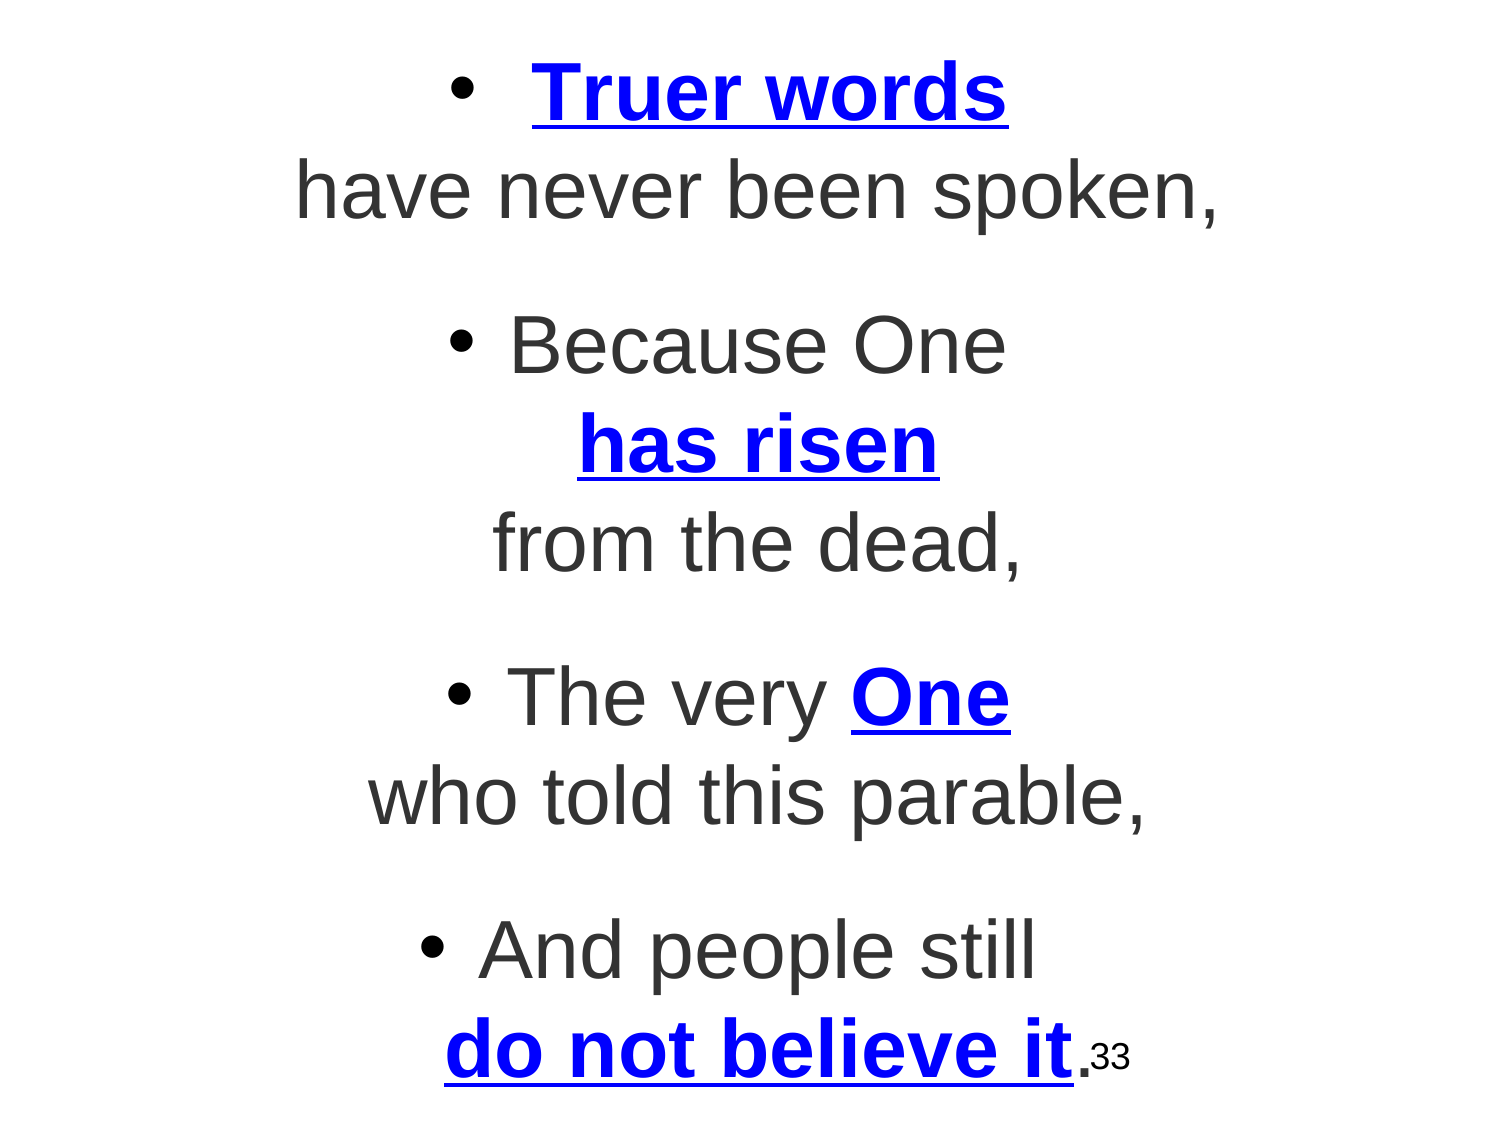

# Truer words have never been spoken,
Because One
has risen
from the dead,
The very One
who told this parable,
And people still
do not believe it.
33